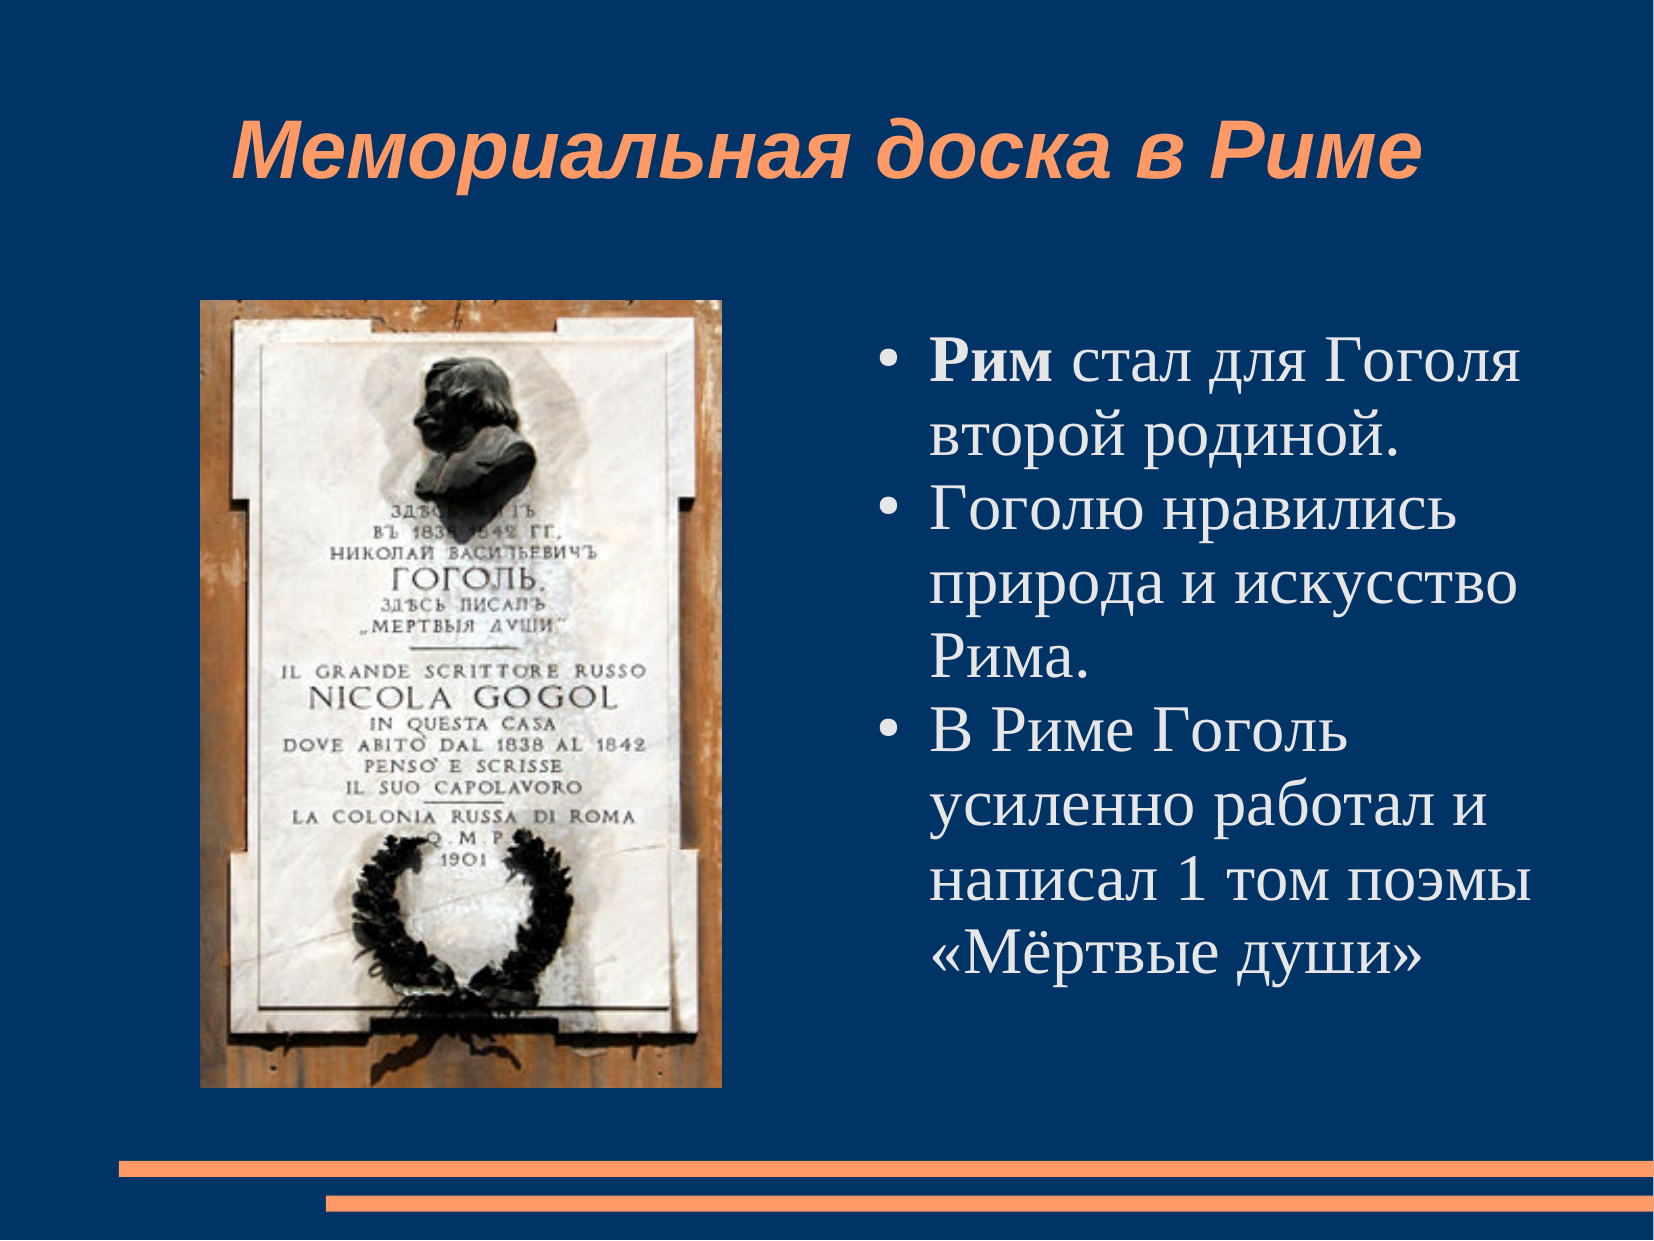

# Мемориальная доска в Риме
Рим стал для Гоголя второй родиной.
Гоголю нравились природа и искусство Рима.
В Риме Гоголь усиленно работал и написал 1 том поэмы «Мёртвые души»